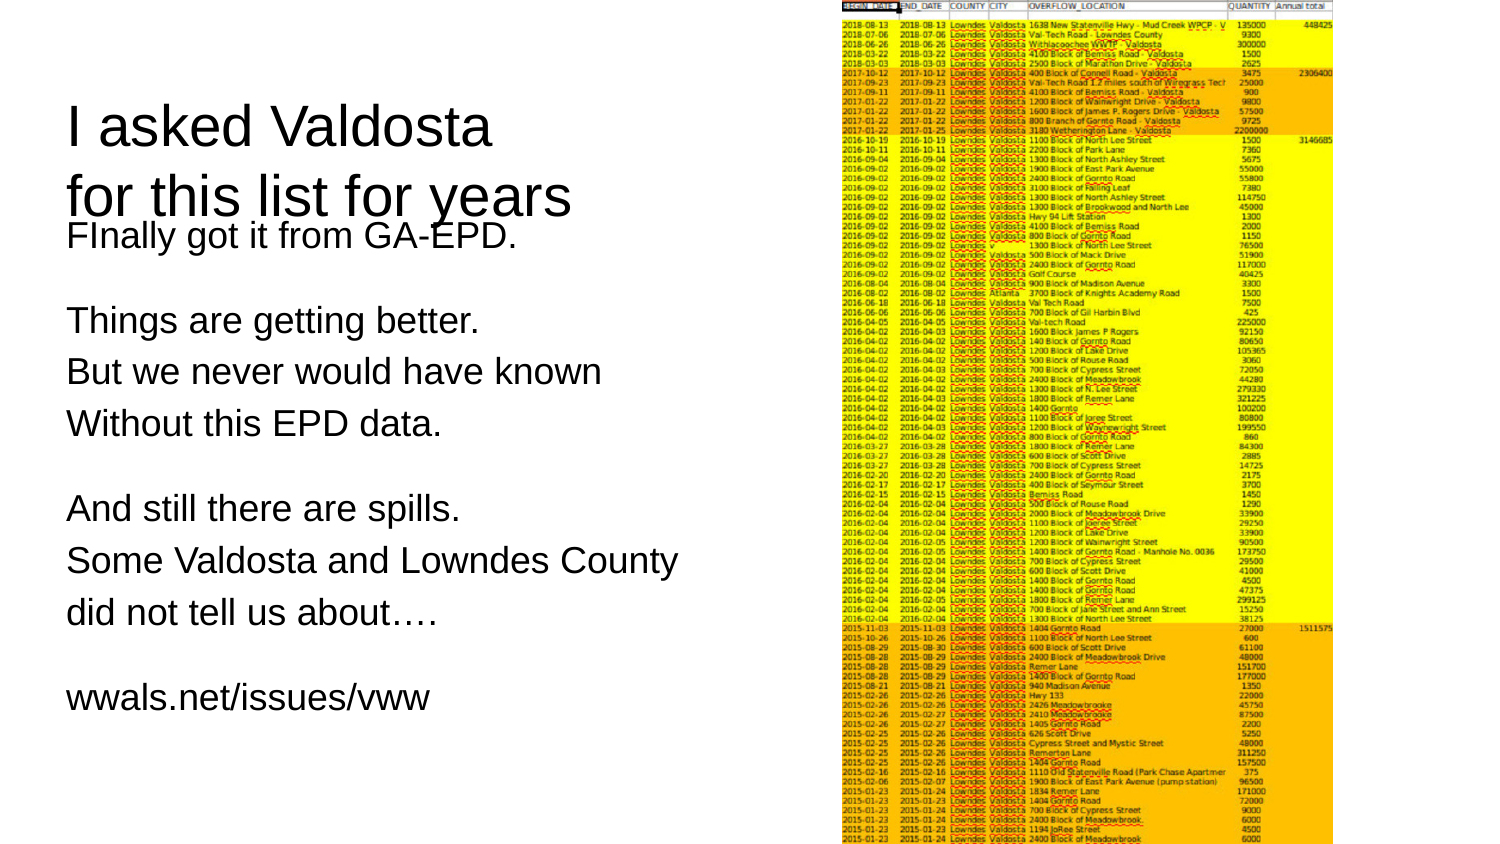

# I asked Valdosta for this list for years
FInally got it from GA-EPD.
Things are getting better.
But we never would have known
Without this EPD data.
And still there are spills.
Some Valdosta and Lowndes County
did not tell us about….
wwals.net/issues/vww